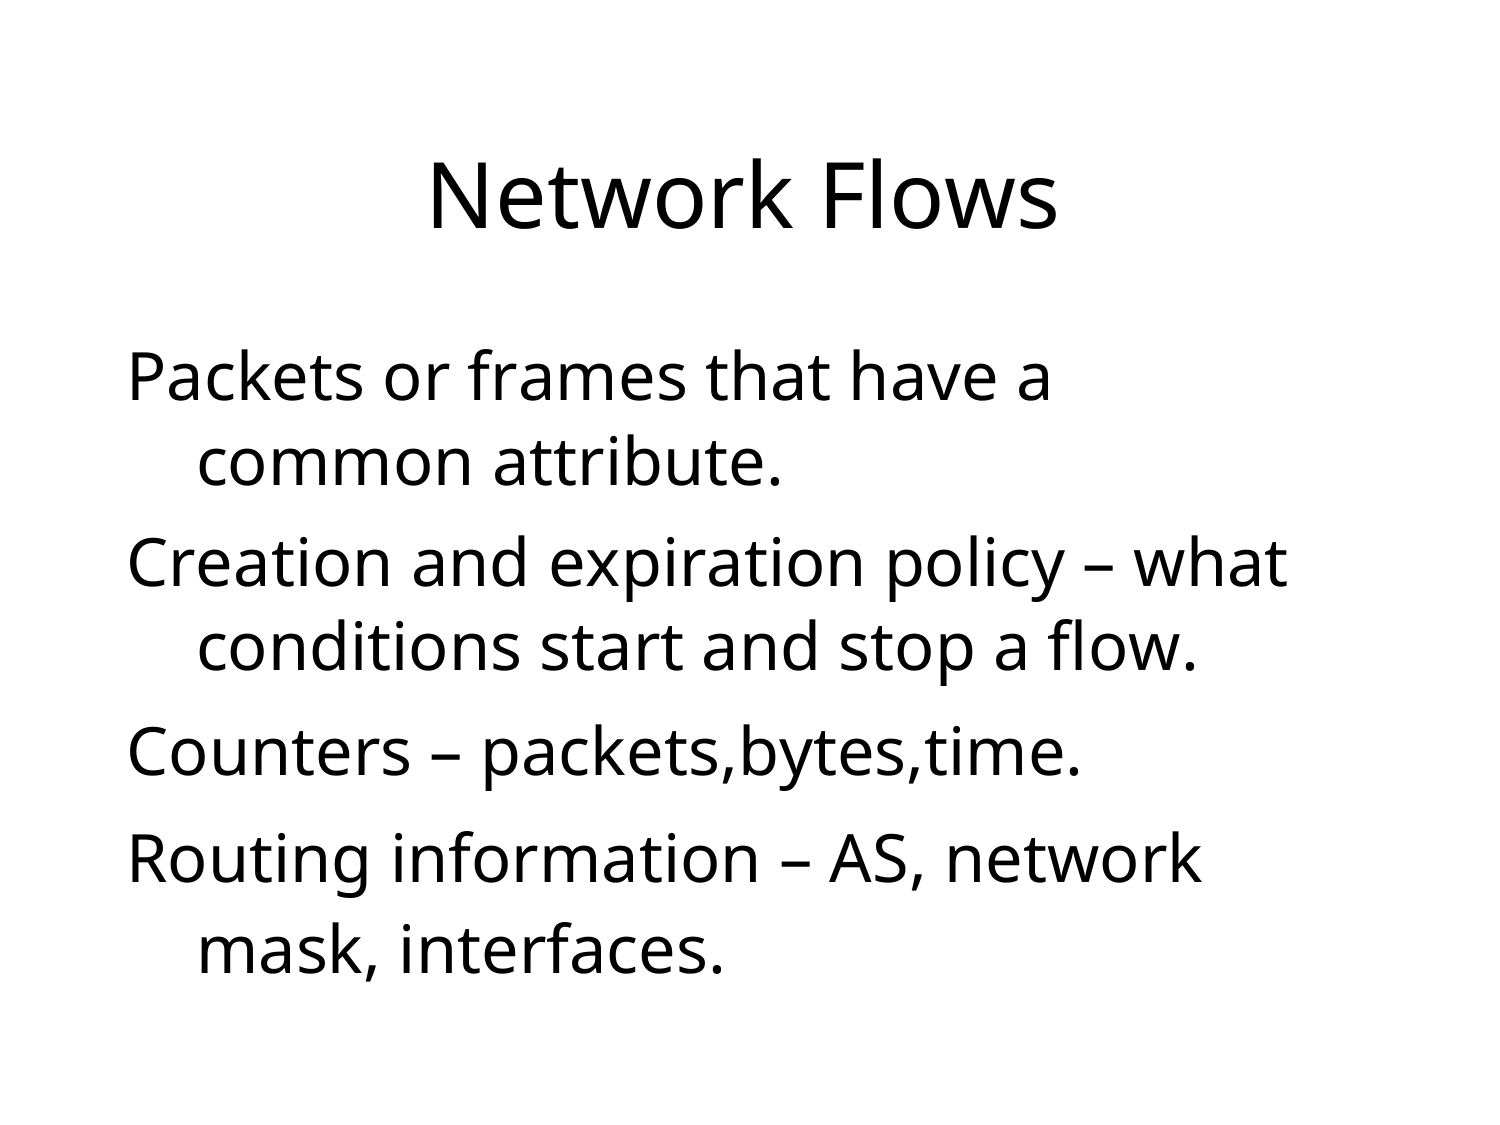

# Network Flows
Packets or frames that have a common attribute.
Creation and expiration policy – what conditions start and stop a flow.
Counters – packets,bytes,time.
Routing information – AS, network mask, interfaces.